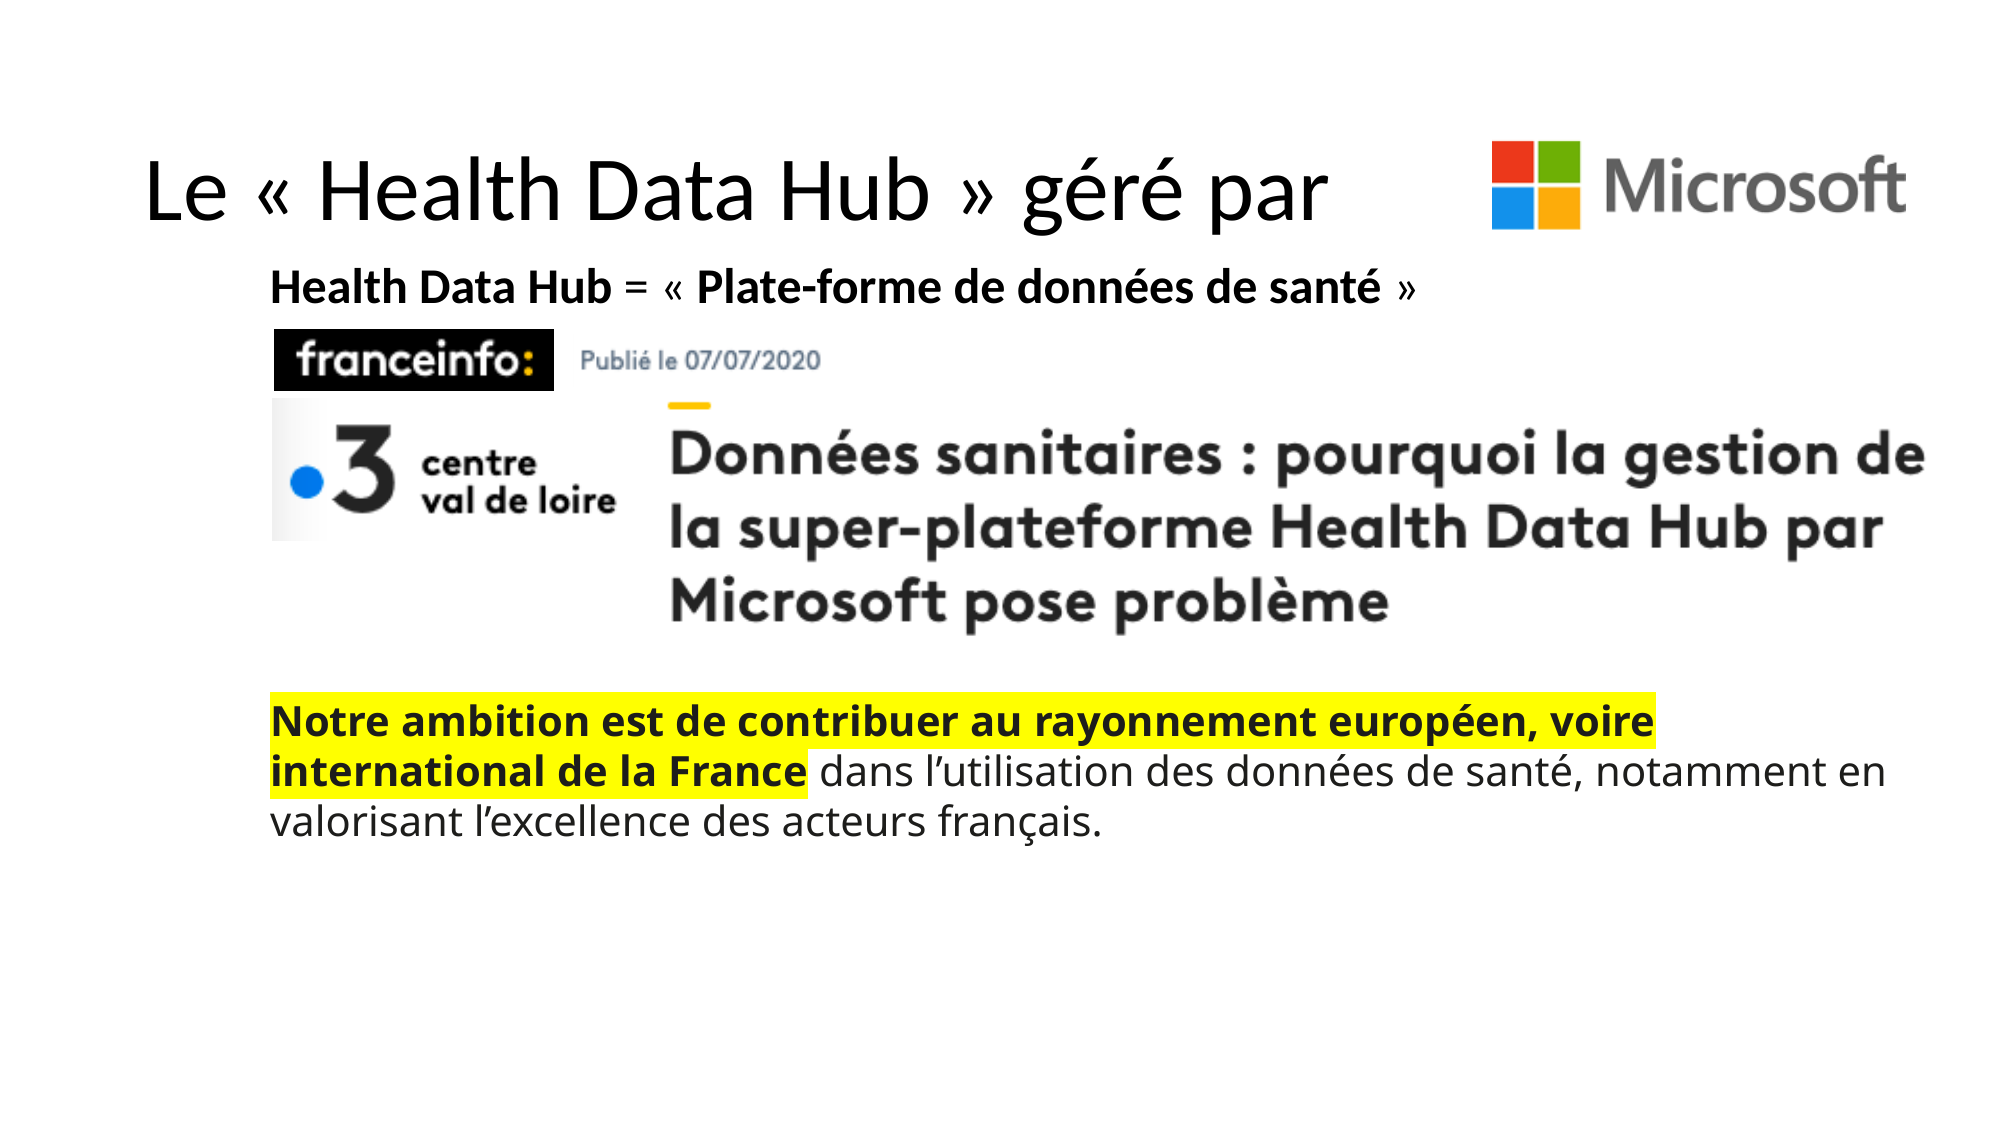

# Le « Health Data Hub » géré par
Health Data Hub = « Plate-forme de données de santé »
Notre ambition est de contribuer au rayonnement européen, voire international de la France dans l’utilisation des données de santé, notamment en valorisant l’excellence des acteurs français.